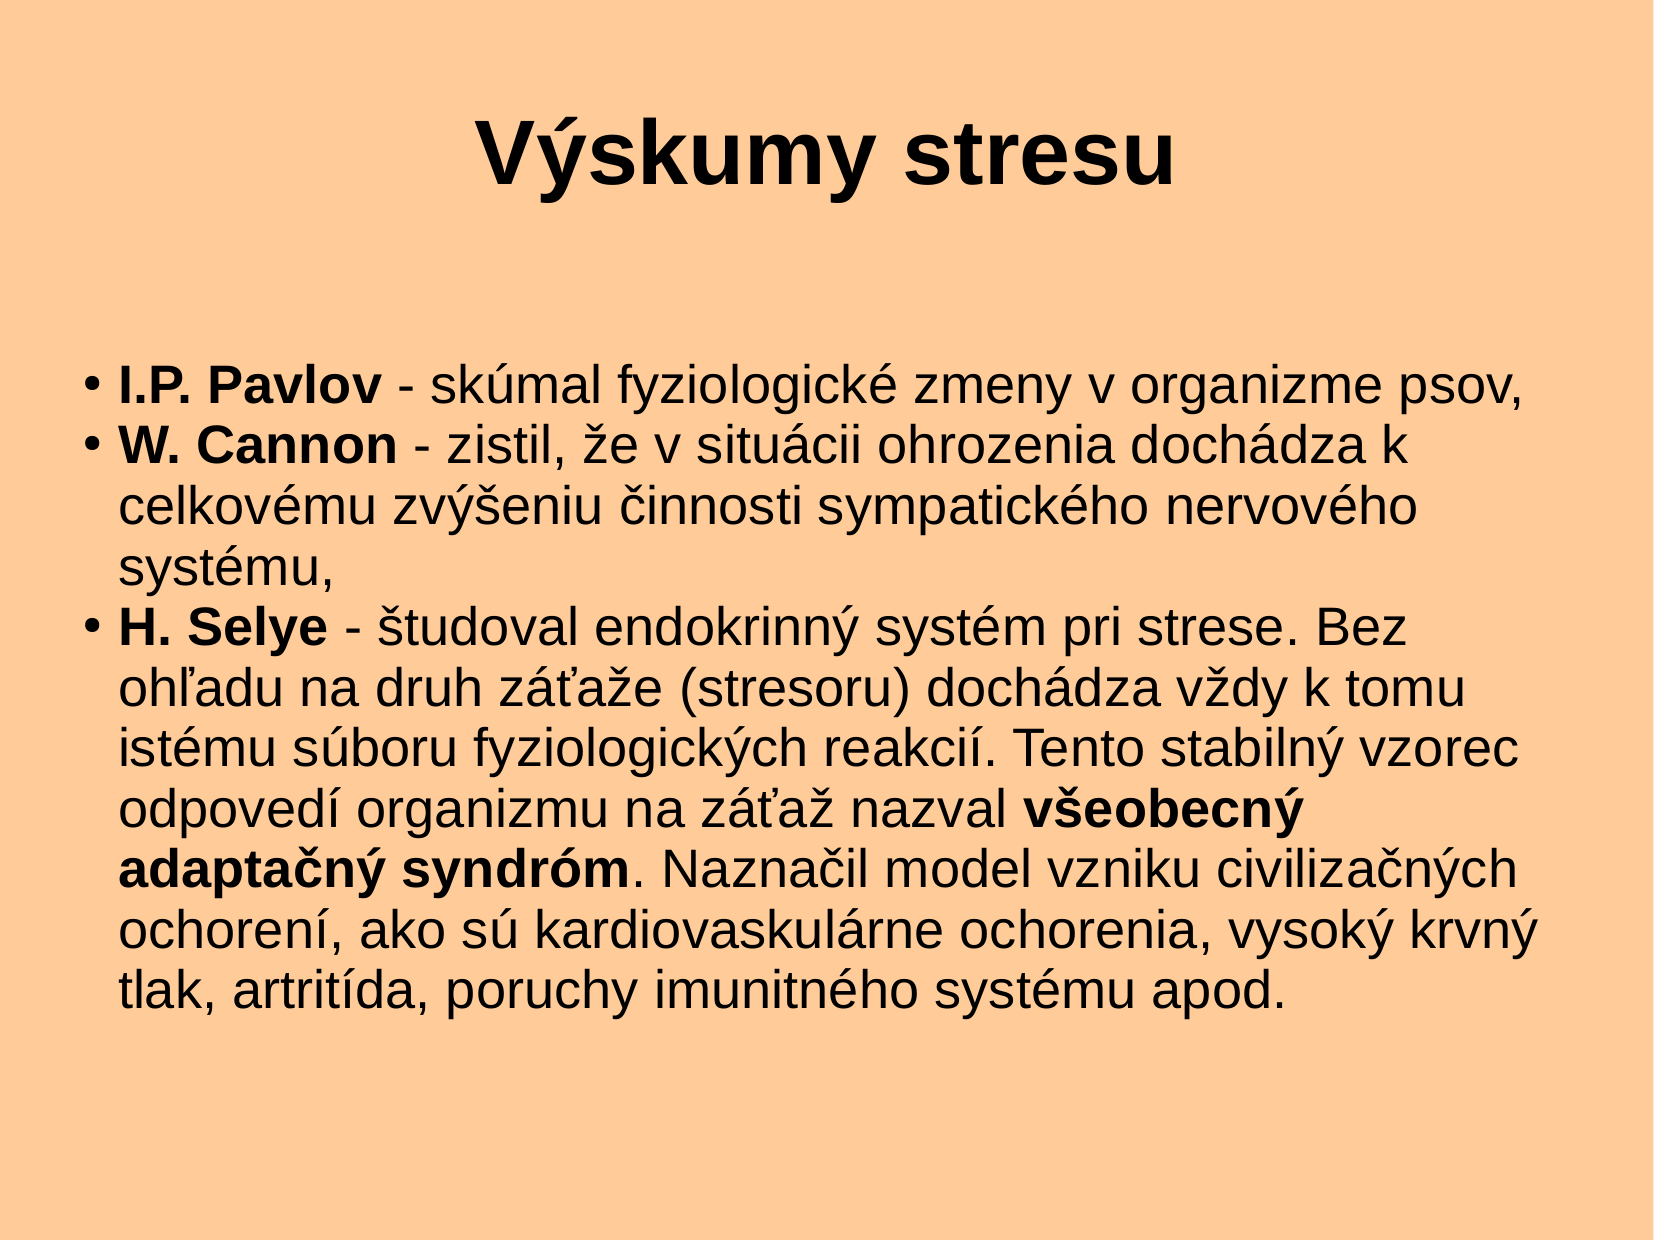

# Výskumy stresu
I.P. Pavlov - skúmal fyziologické zmeny v organizme psov,
W. Cannon - zistil, že v situácii ohrozenia dochádza k celkovému zvýšeniu činnosti sympatického nervového systému,
H. Selye - študoval endokrinný systém pri strese. Bez ohľadu na druh záťaže (stresoru) dochádza vždy k tomu istému súboru fyziologických reakcií. Tento stabilný vzorec odpovedí organizmu na záťaž nazval všeobecný adaptačný syndróm. Naznačil model vzniku civilizačných ochorení, ako sú kardiovaskulárne ochorenia, vysoký krvný tlak, artritída, poruchy imunitného systému apod.